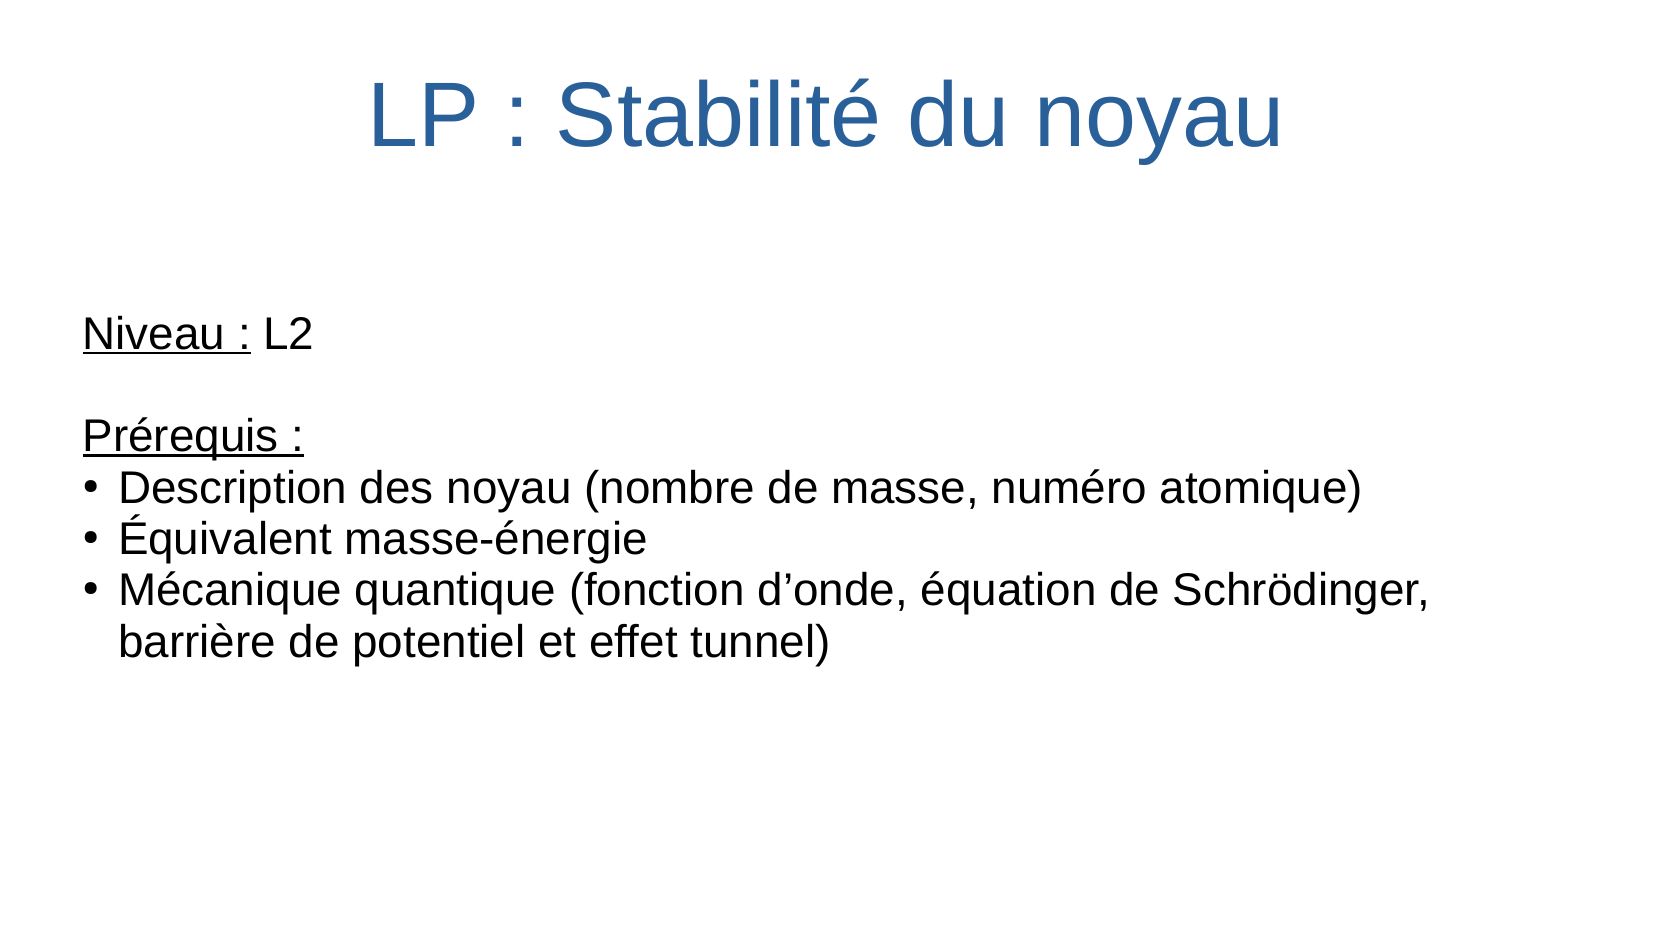

# LP : Stabilité du noyau
Niveau : L2
Prérequis :
Description des noyau (nombre de masse, numéro atomique)
Équivalent masse-énergie
Mécanique quantique (fonction d’onde, équation de Schrödinger, barrière de potentiel et effet tunnel)